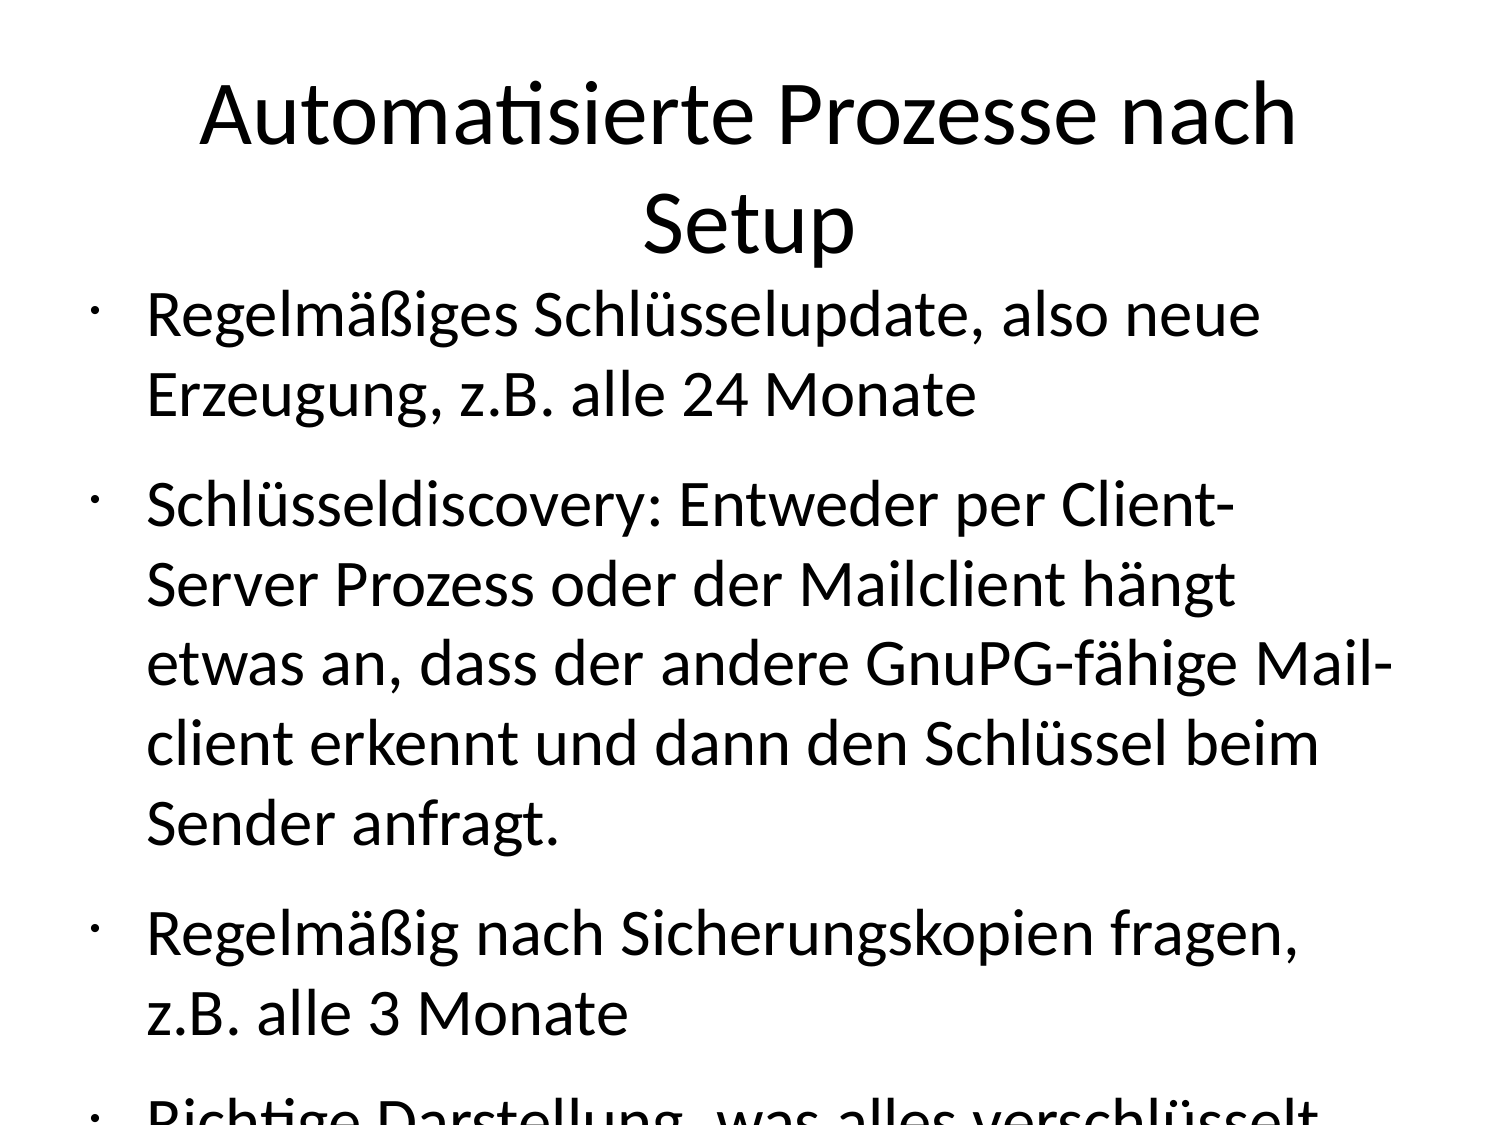

# Automatisierte Prozesse nach Setup
Regelmäßiges Schlüsselupdate, also neue Erzeugung, z.B. alle 24 Monate
Schlüsseldiscovery: Entweder per Client-Server Prozess oder der Mailclient hängt etwas an, dass der andere GnuPG-fähige Mail-client erkennt und dann den Schlüssel beim Sender anfragt.
Regelmäßig nach Sicherungskopien fragen, z.B. alle 3 Monate
Richtige Darstellung, was alles verschlüsselt wurde, damit Fehler wie „Anhänge nicht verschlüsselt“ garnicht auftreten können.
Neue Applikationen automatisch einrichten, d.h. wenn z.B. gpg4win läuft und ein Android dazukommt, dann sollte alles innerhalb von Minuten laufen.
Große Frage: Wie kriege ich den privaten Schlüssel ohne zu große Sicherheitslücken einfach auf Android und Co. übertragen? Privater Key sollte auf Endgeräten liegen, eine Lösung wie beim whistle.im fände ich etwas daneben, da der Server dann Hauptangriffsziel sein wird für diejenigen, die die privaten Schlüssel haben möchten.